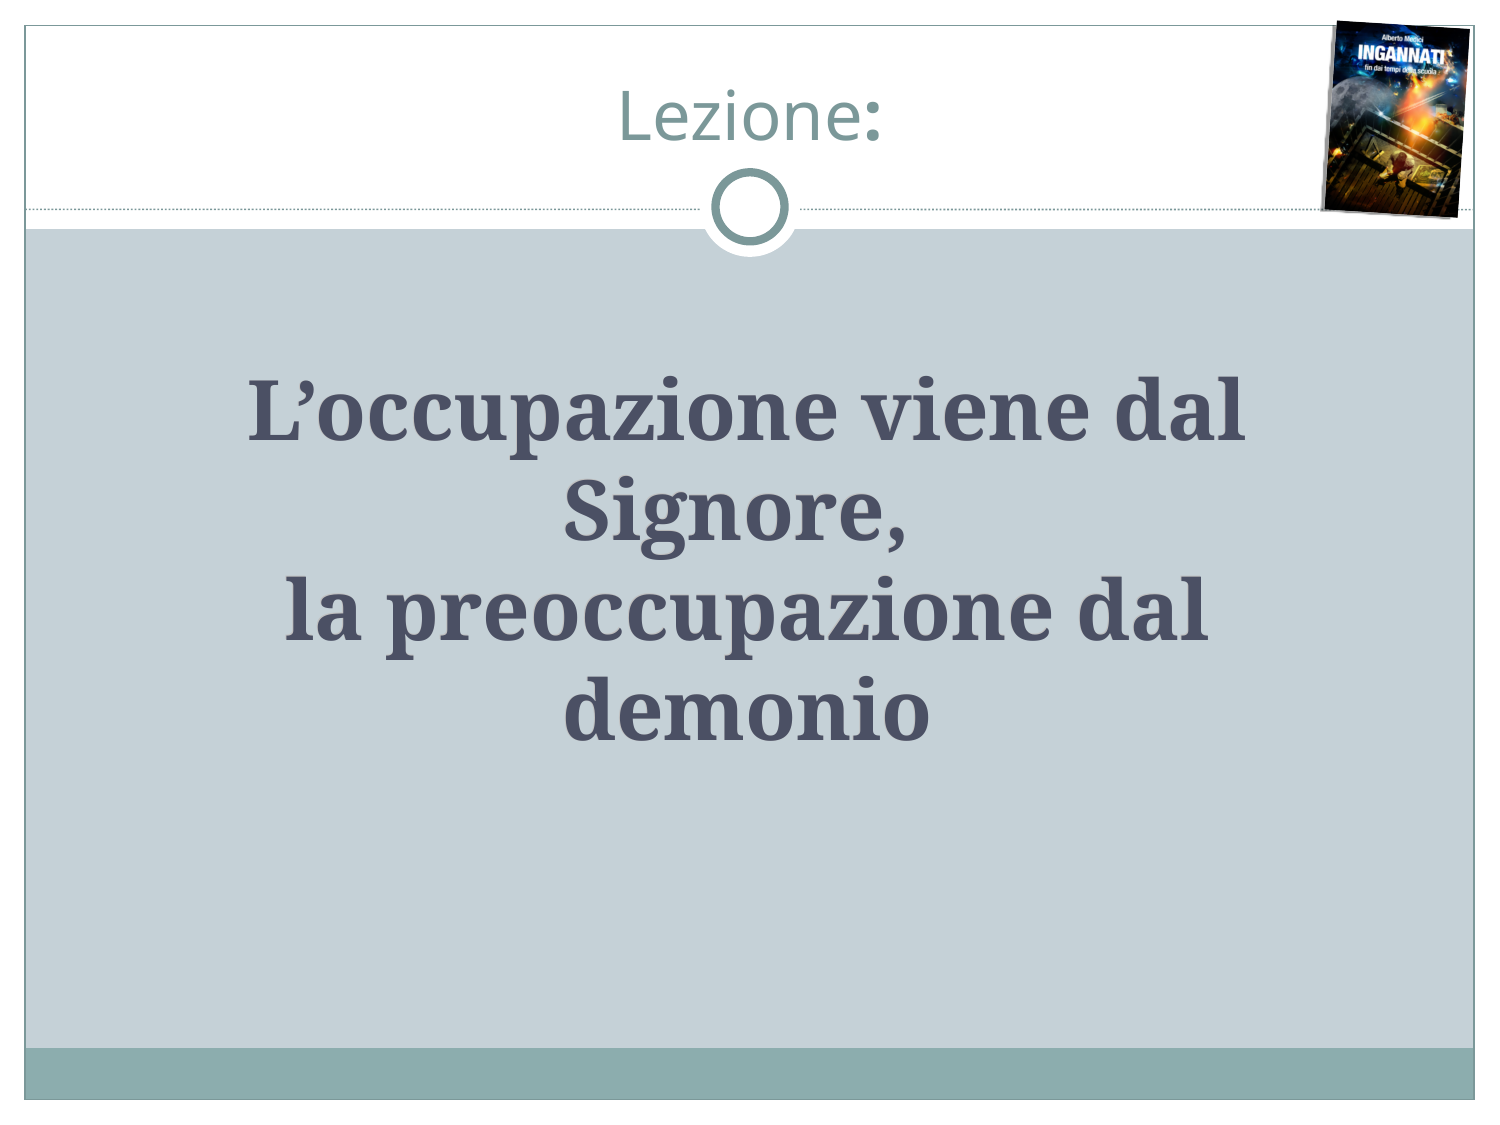

# Lezione:
L’occupazione viene dal Signore,
la preoccupazione dal demonio